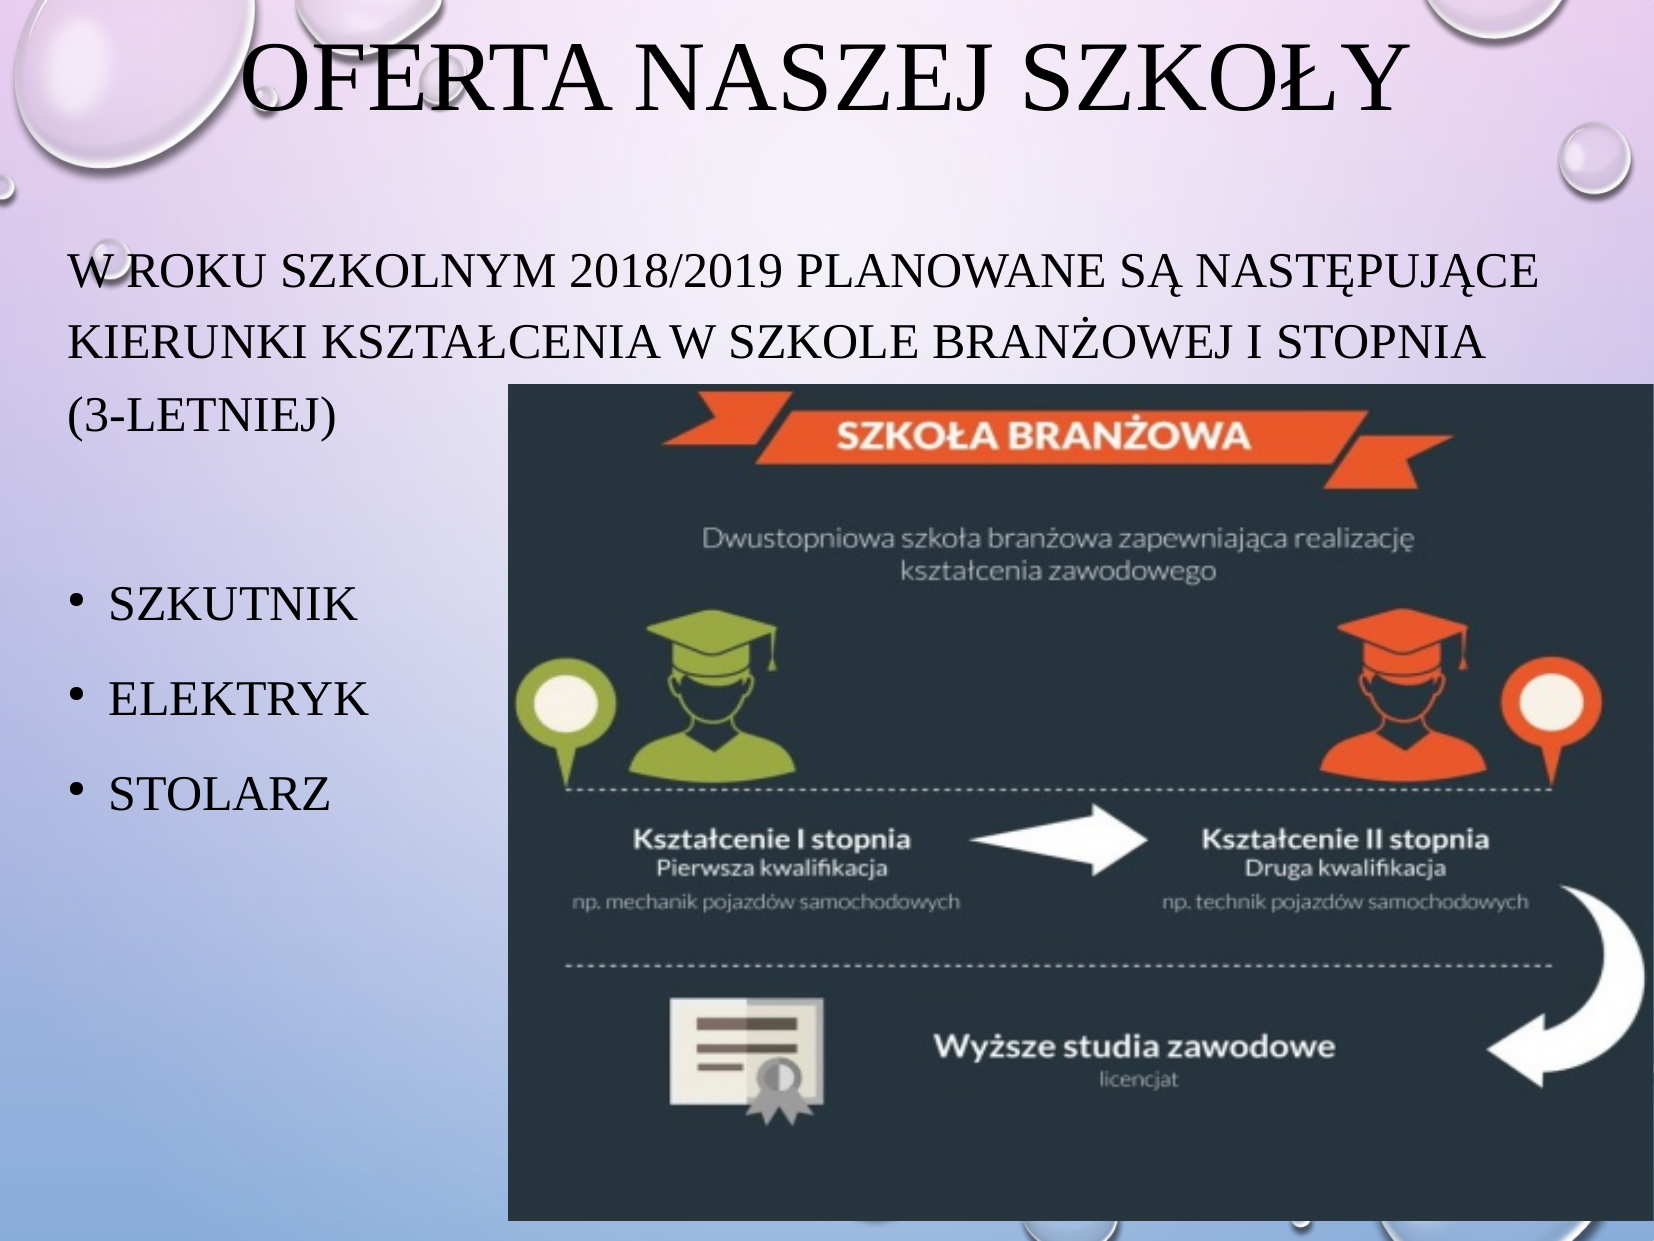

# Oferta naszej szkoły
W roku szkolnym 2018/2019 planowane są następujące kierunki kształcenia w Szkole Branżowej I stopnia
(3-letniej)
szkutnik
elektryk
stolarz